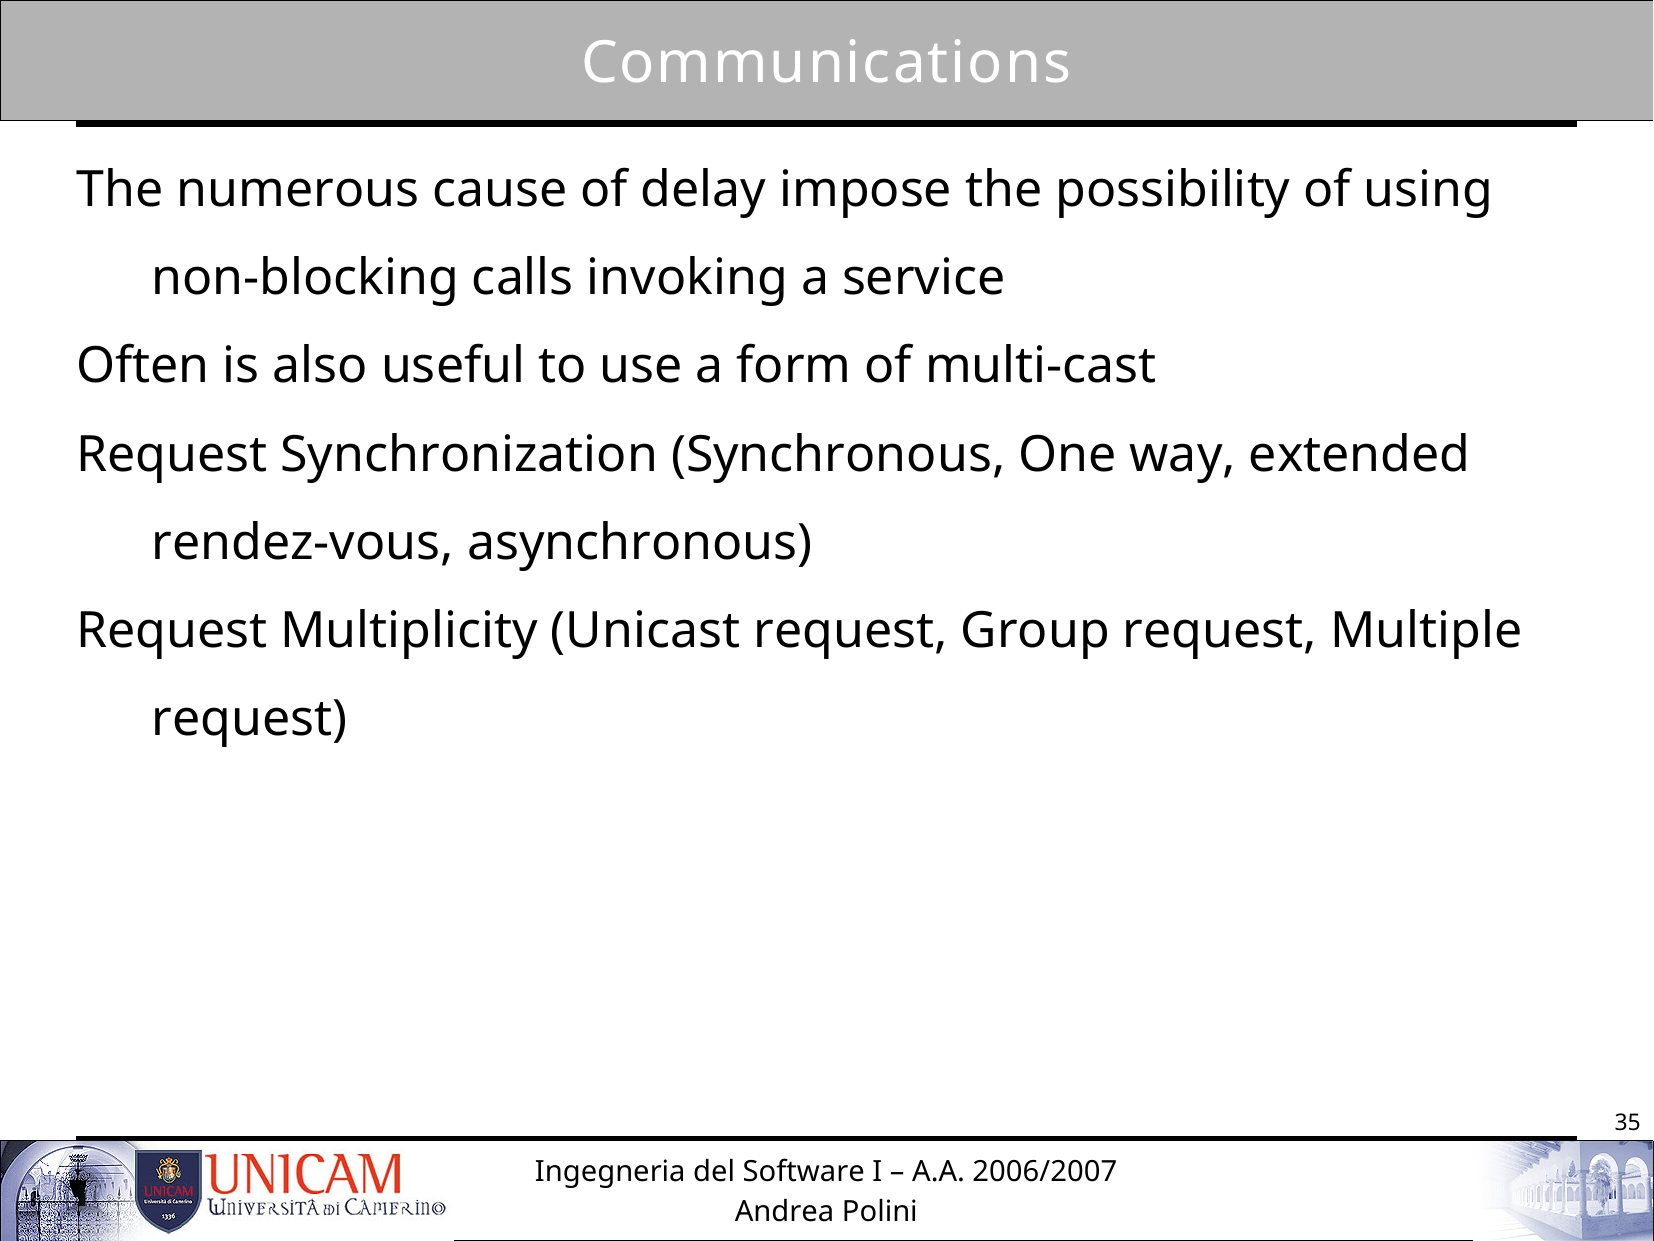

# Communications
The numerous cause of delay impose the possibility of using non-blocking calls invoking a service
Often is also useful to use a form of multi-cast
Request Synchronization (Synchronous, One way, extended rendez-vous, asynchronous)
Request Multiplicity (Unicast request, Group request, Multiple request)
35